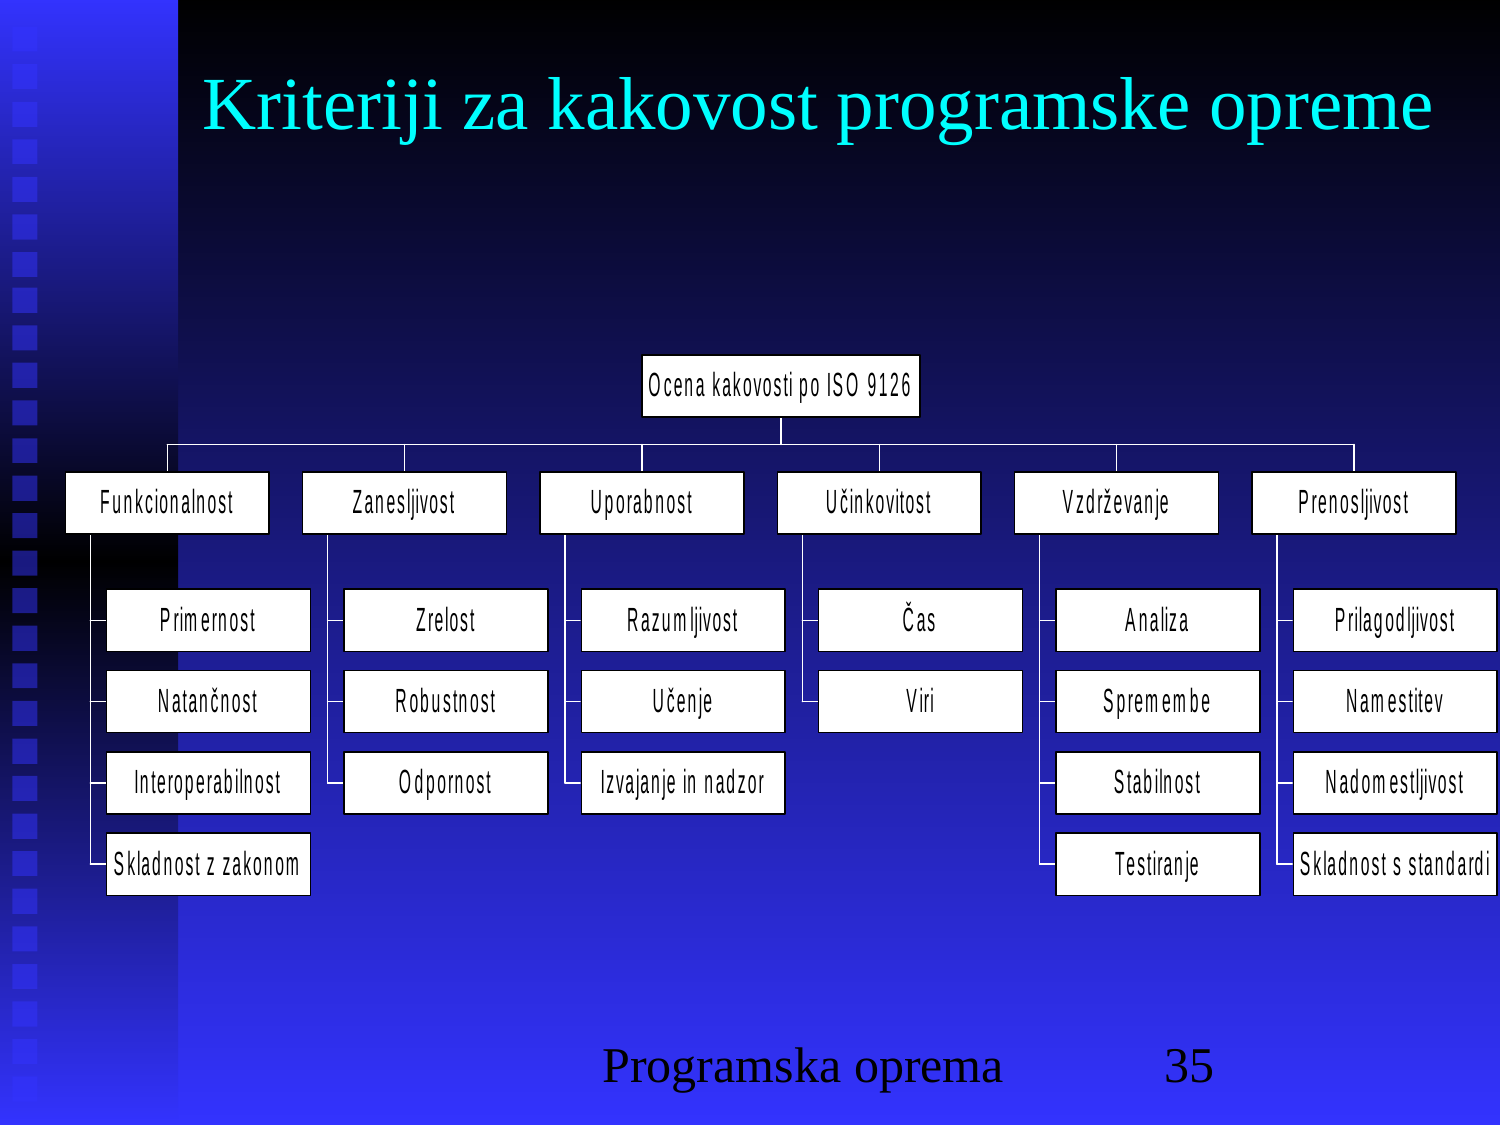

# Kriteriji za kakovost programske opreme
Programska oprema
35